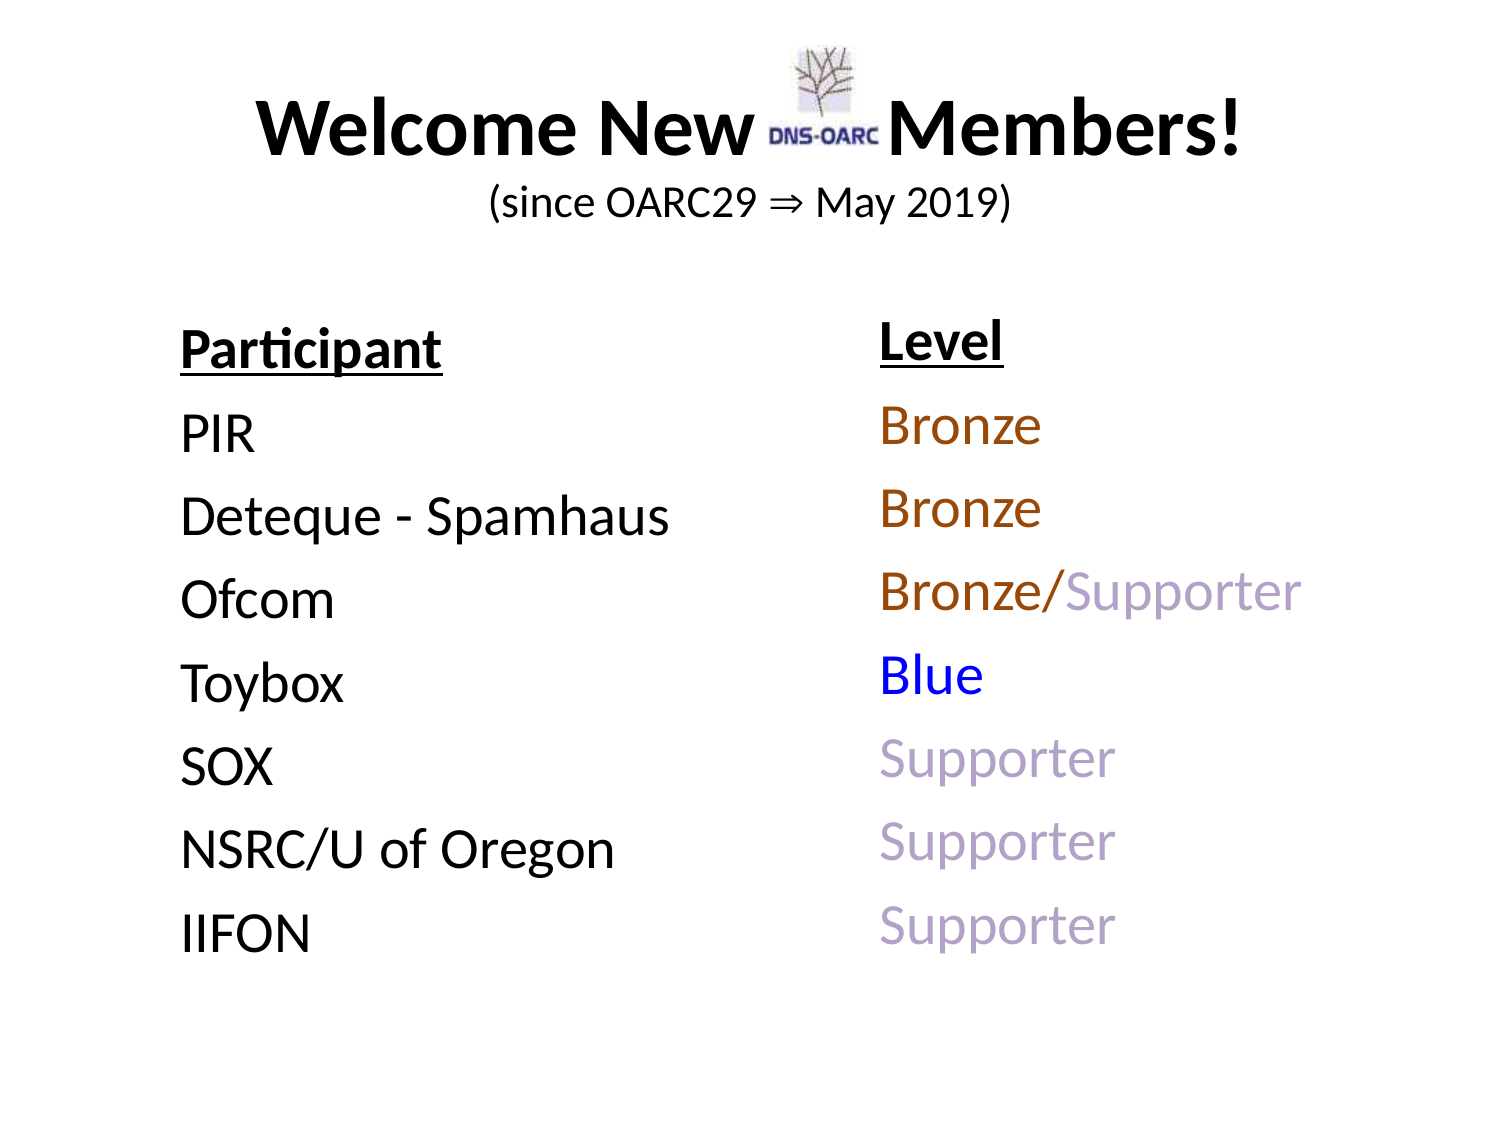

Welcome New Members!
(since OARC29 ⇒ May 2019)
# Level
 Bronze
 Bronze
 Bronze/Supporter
 Blue
 Supporter
 Supporter
 Supporter
Participant
PIR
Deteque - Spamhaus
Ofcom
Toybox
SOX
NSRC/U of Oregon
IIFON